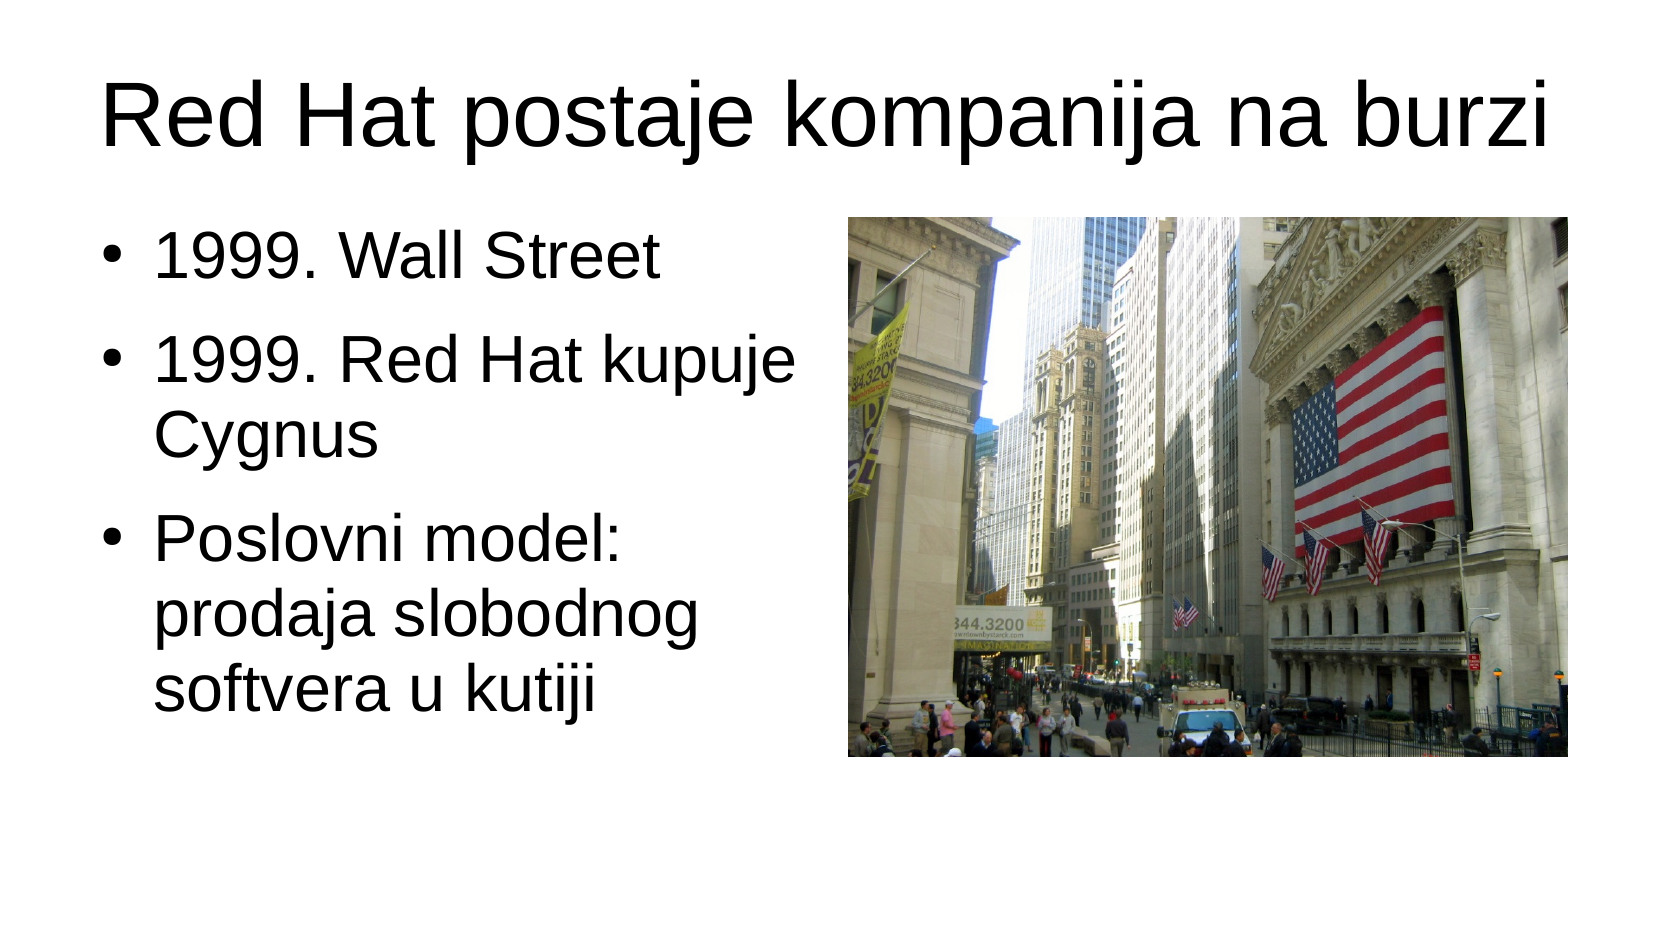

# Red Hat postaje kompanija na burzi
1999. Wall Street
1999. Red Hat kupuje Cygnus
Poslovni model: prodaja slobodnog softvera u kutiji